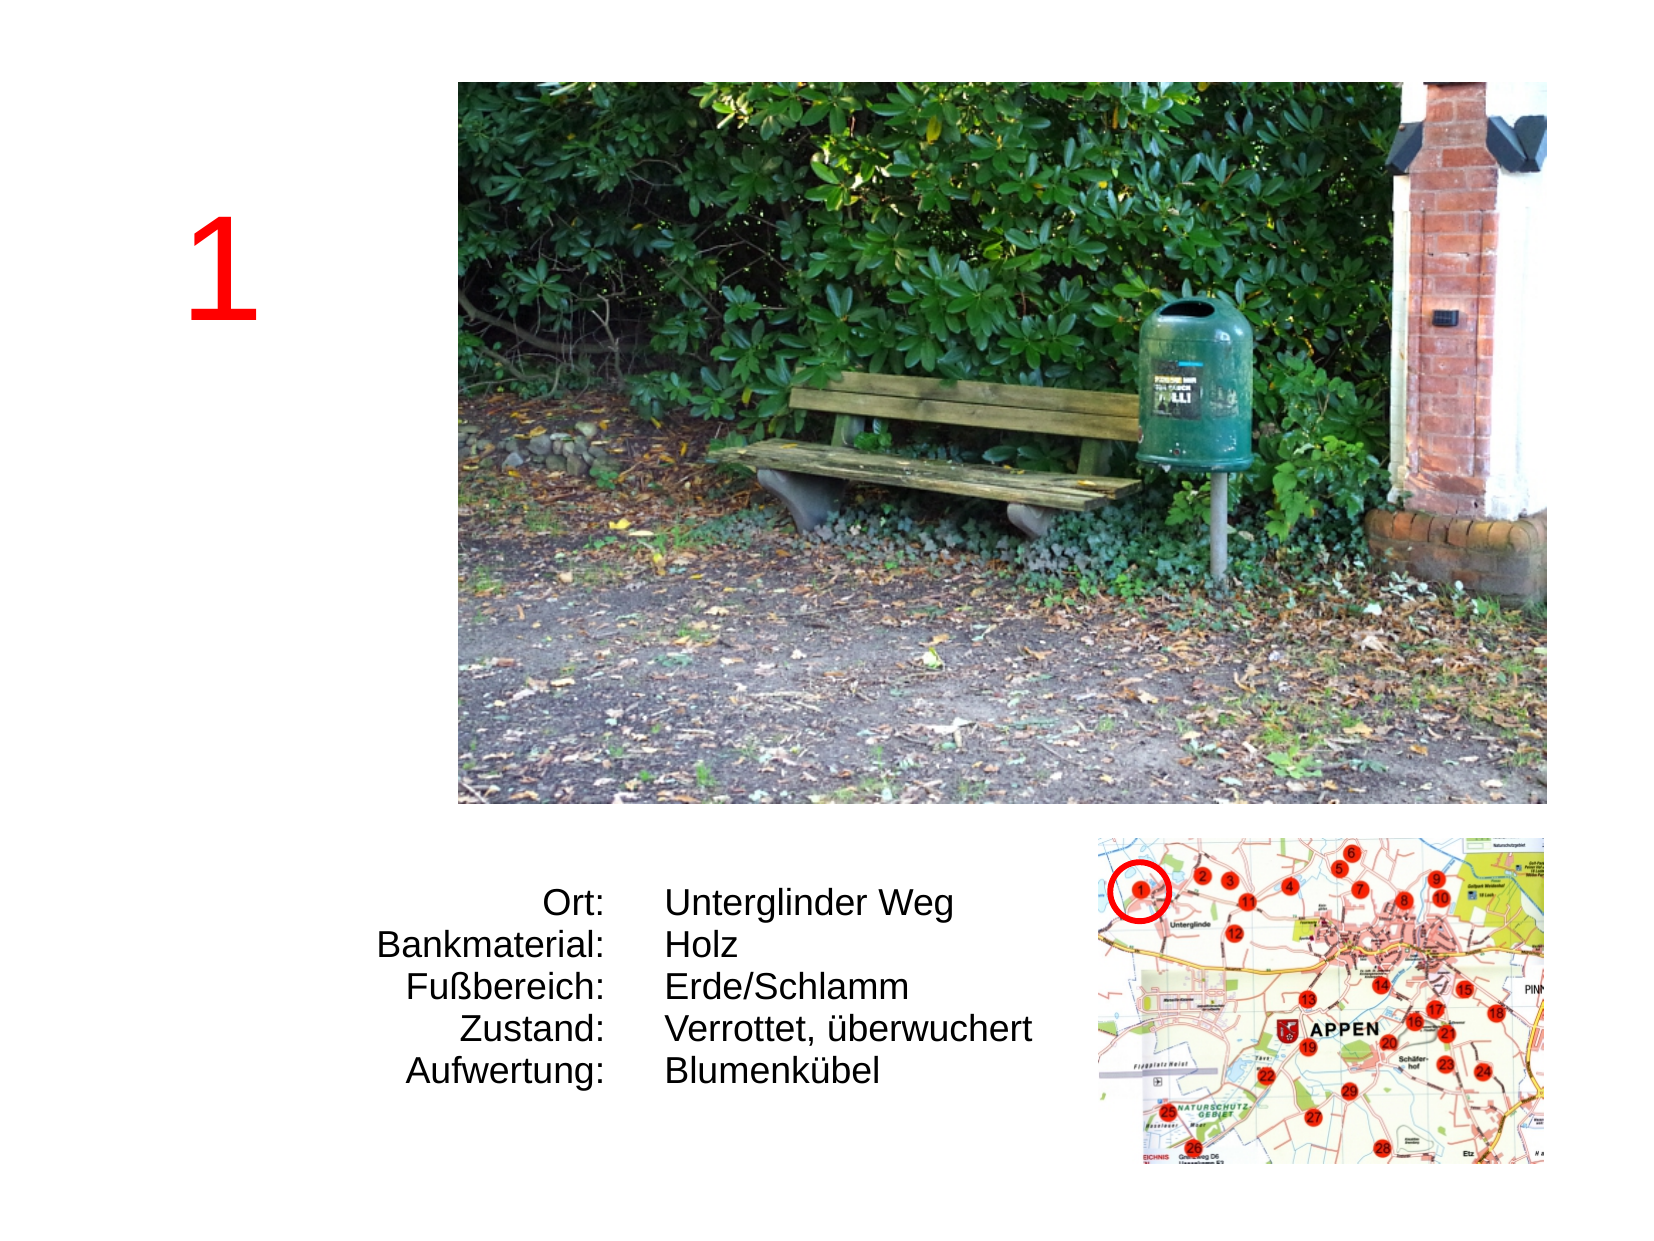

1
IMGP7843rNr01.jpg
	Ort:		Unterglinder Weg
	Bankmaterial:		Holz
	Fußbereich:		Erde/Schlamm
	Zustand:		Verrottet, überwuchert
	Aufwertung:		Blumenkübel